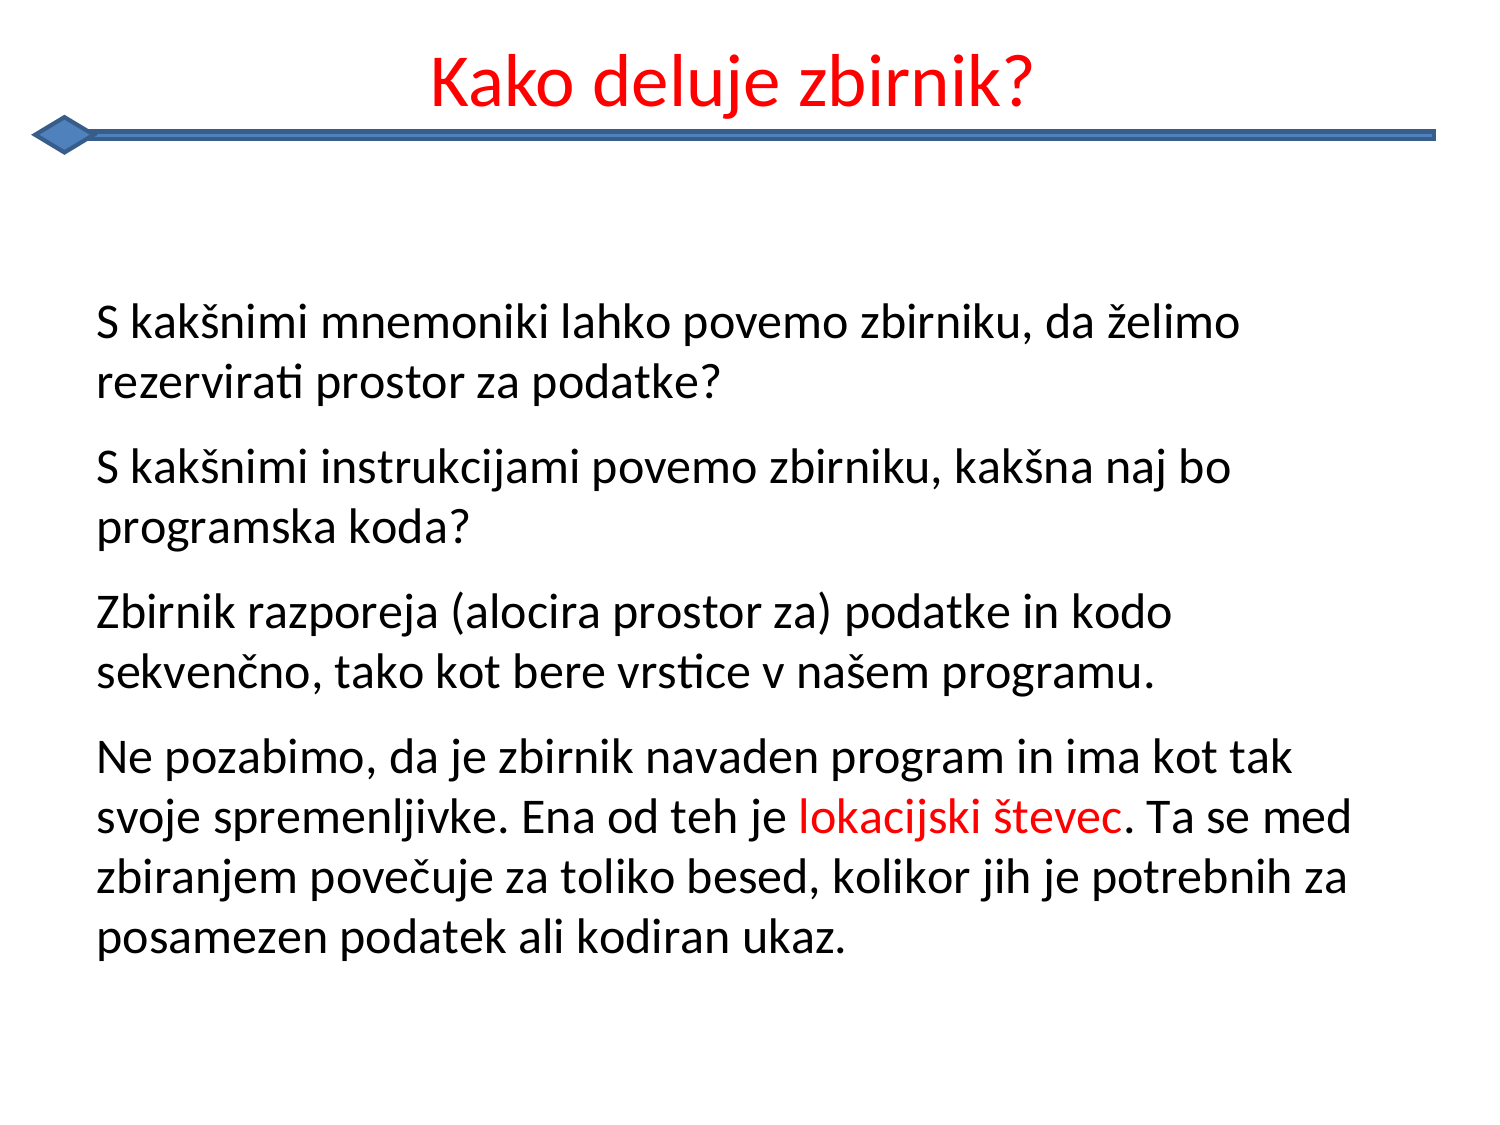

# Kako deluje zbirnik?
S kakšnimi mnemoniki lahko povemo zbirniku, da želimo rezervirati prostor za podatke?
S kakšnimi instrukcijami povemo zbirniku, kakšna naj bo programska koda?
Zbirnik razporeja (alocira prostor za) podatke in kodo sekvenčno, tako kot bere vrstice v našem programu.
Ne pozabimo, da je zbirnik navaden program in ima kot tak svoje spremenljivke. Ena od teh je lokacijski števec. Ta se med zbiranjem povečuje za toliko besed, kolikor jih je potrebnih za posamezen podatek ali kodiran ukaz.